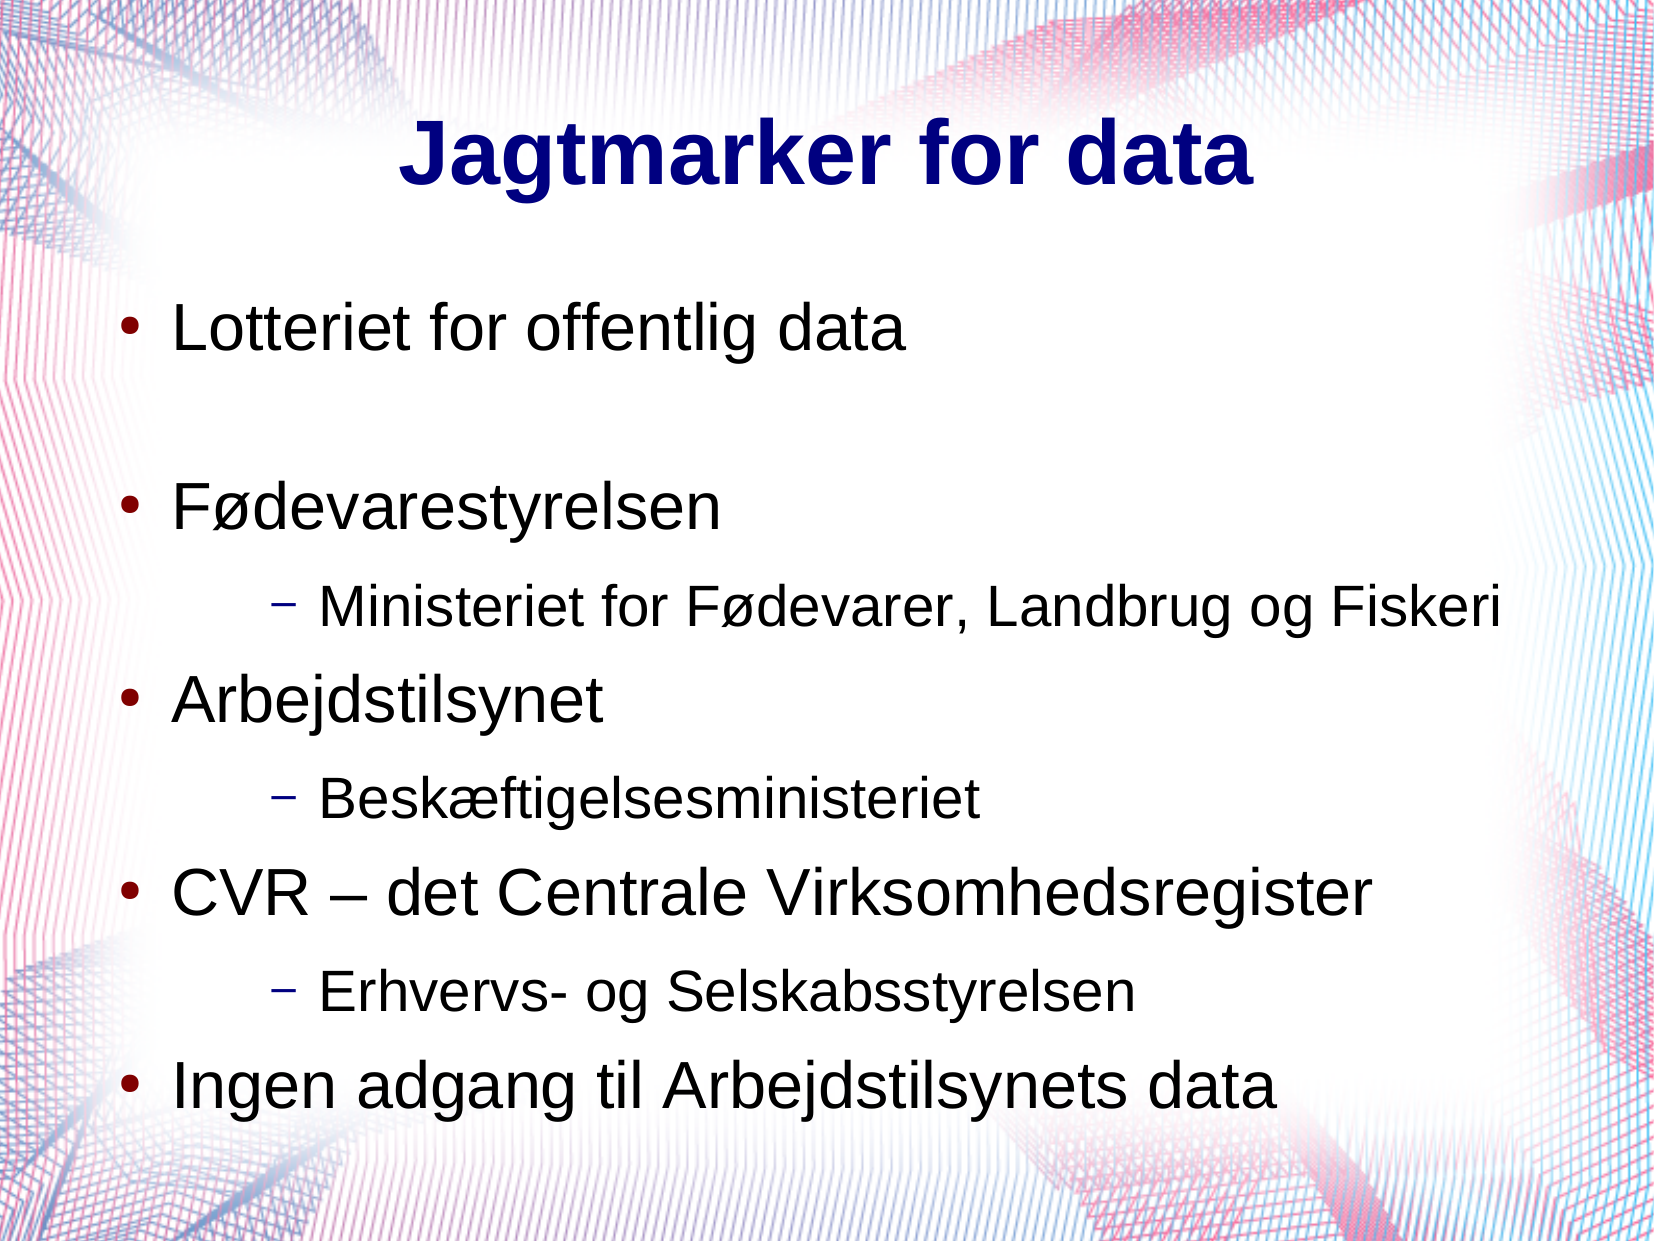

# Jagtmarker for data
Lotteriet for offentlig data
Fødevarestyrelsen
Ministeriet for Fødevarer, Landbrug og Fiskeri
Arbejdstilsynet
Beskæftigelsesministeriet
CVR – det Centrale Virksomhedsregister
Erhvervs- og Selskabsstyrelsen
Ingen adgang til Arbejdstilsynets data